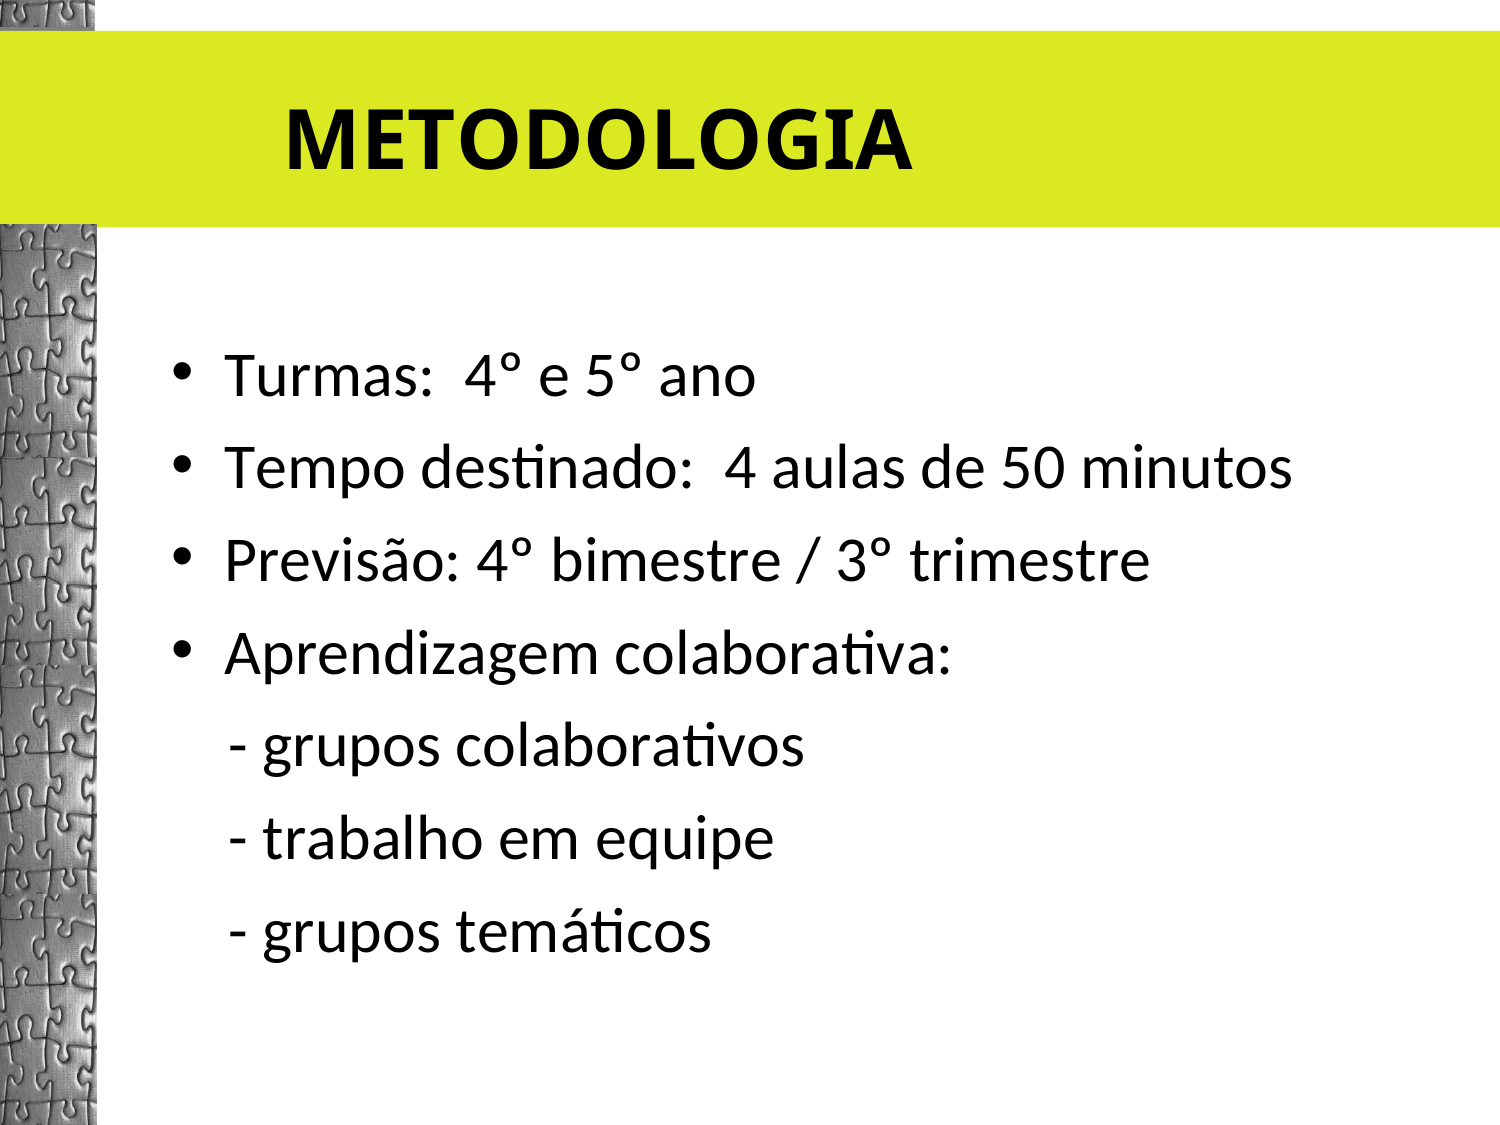

# METODOLOGIA
Turmas: 4º e 5º ano
Tempo destinado: 4 aulas de 50 minutos
Previsão: 4º bimestre / 3º trimestre
Aprendizagem colaborativa:
 - grupos colaborativos
 - trabalho em equipe
 - grupos temáticos